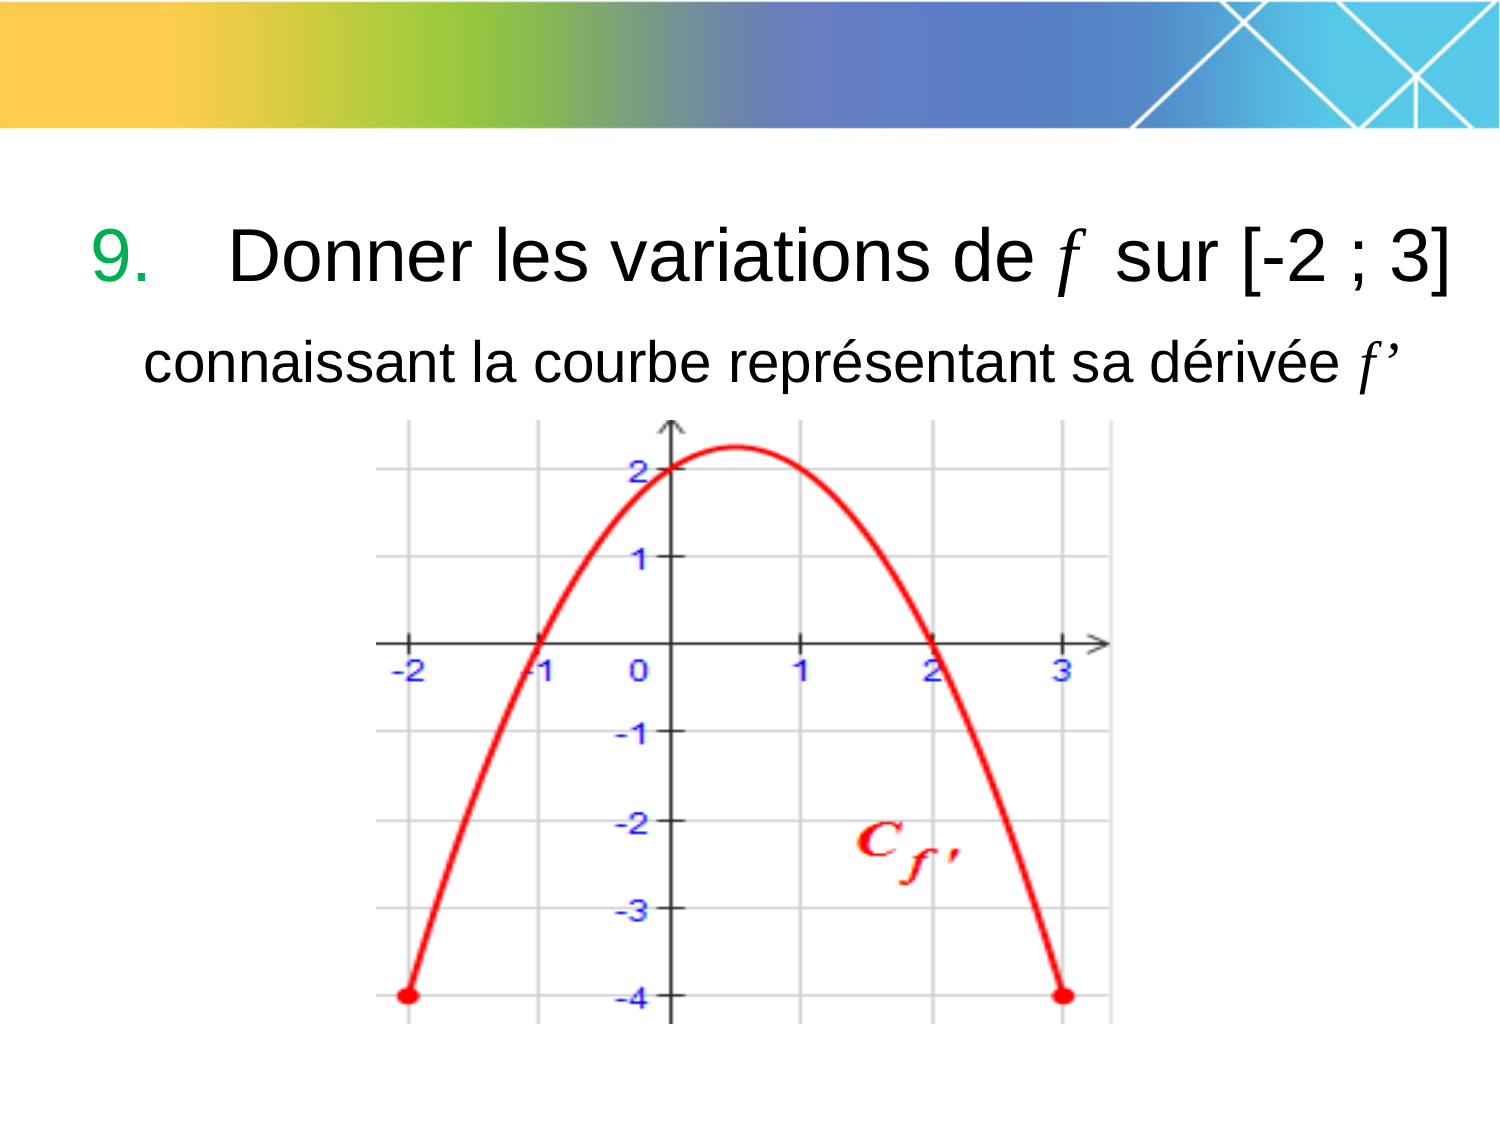

Donner les variations de f sur [-2 ; 3]
connaissant la courbe représentant sa dérivée f’